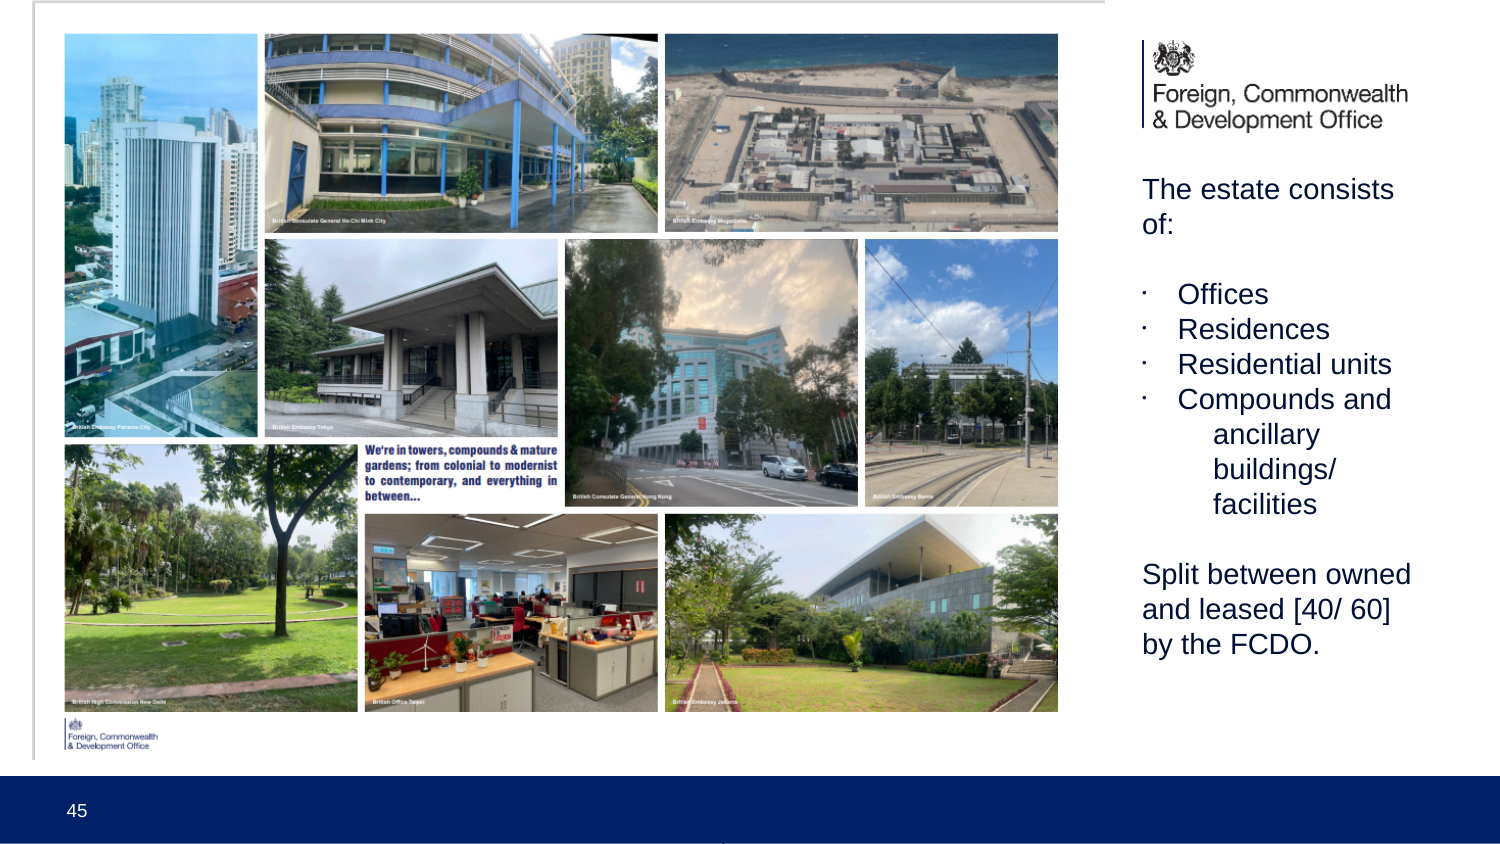

The estate consists of:
Offices
Residences
Residential units
Compounds and ancillary buildings/ facilities
Split between owned and leased [40/ 60] by the FCDO.